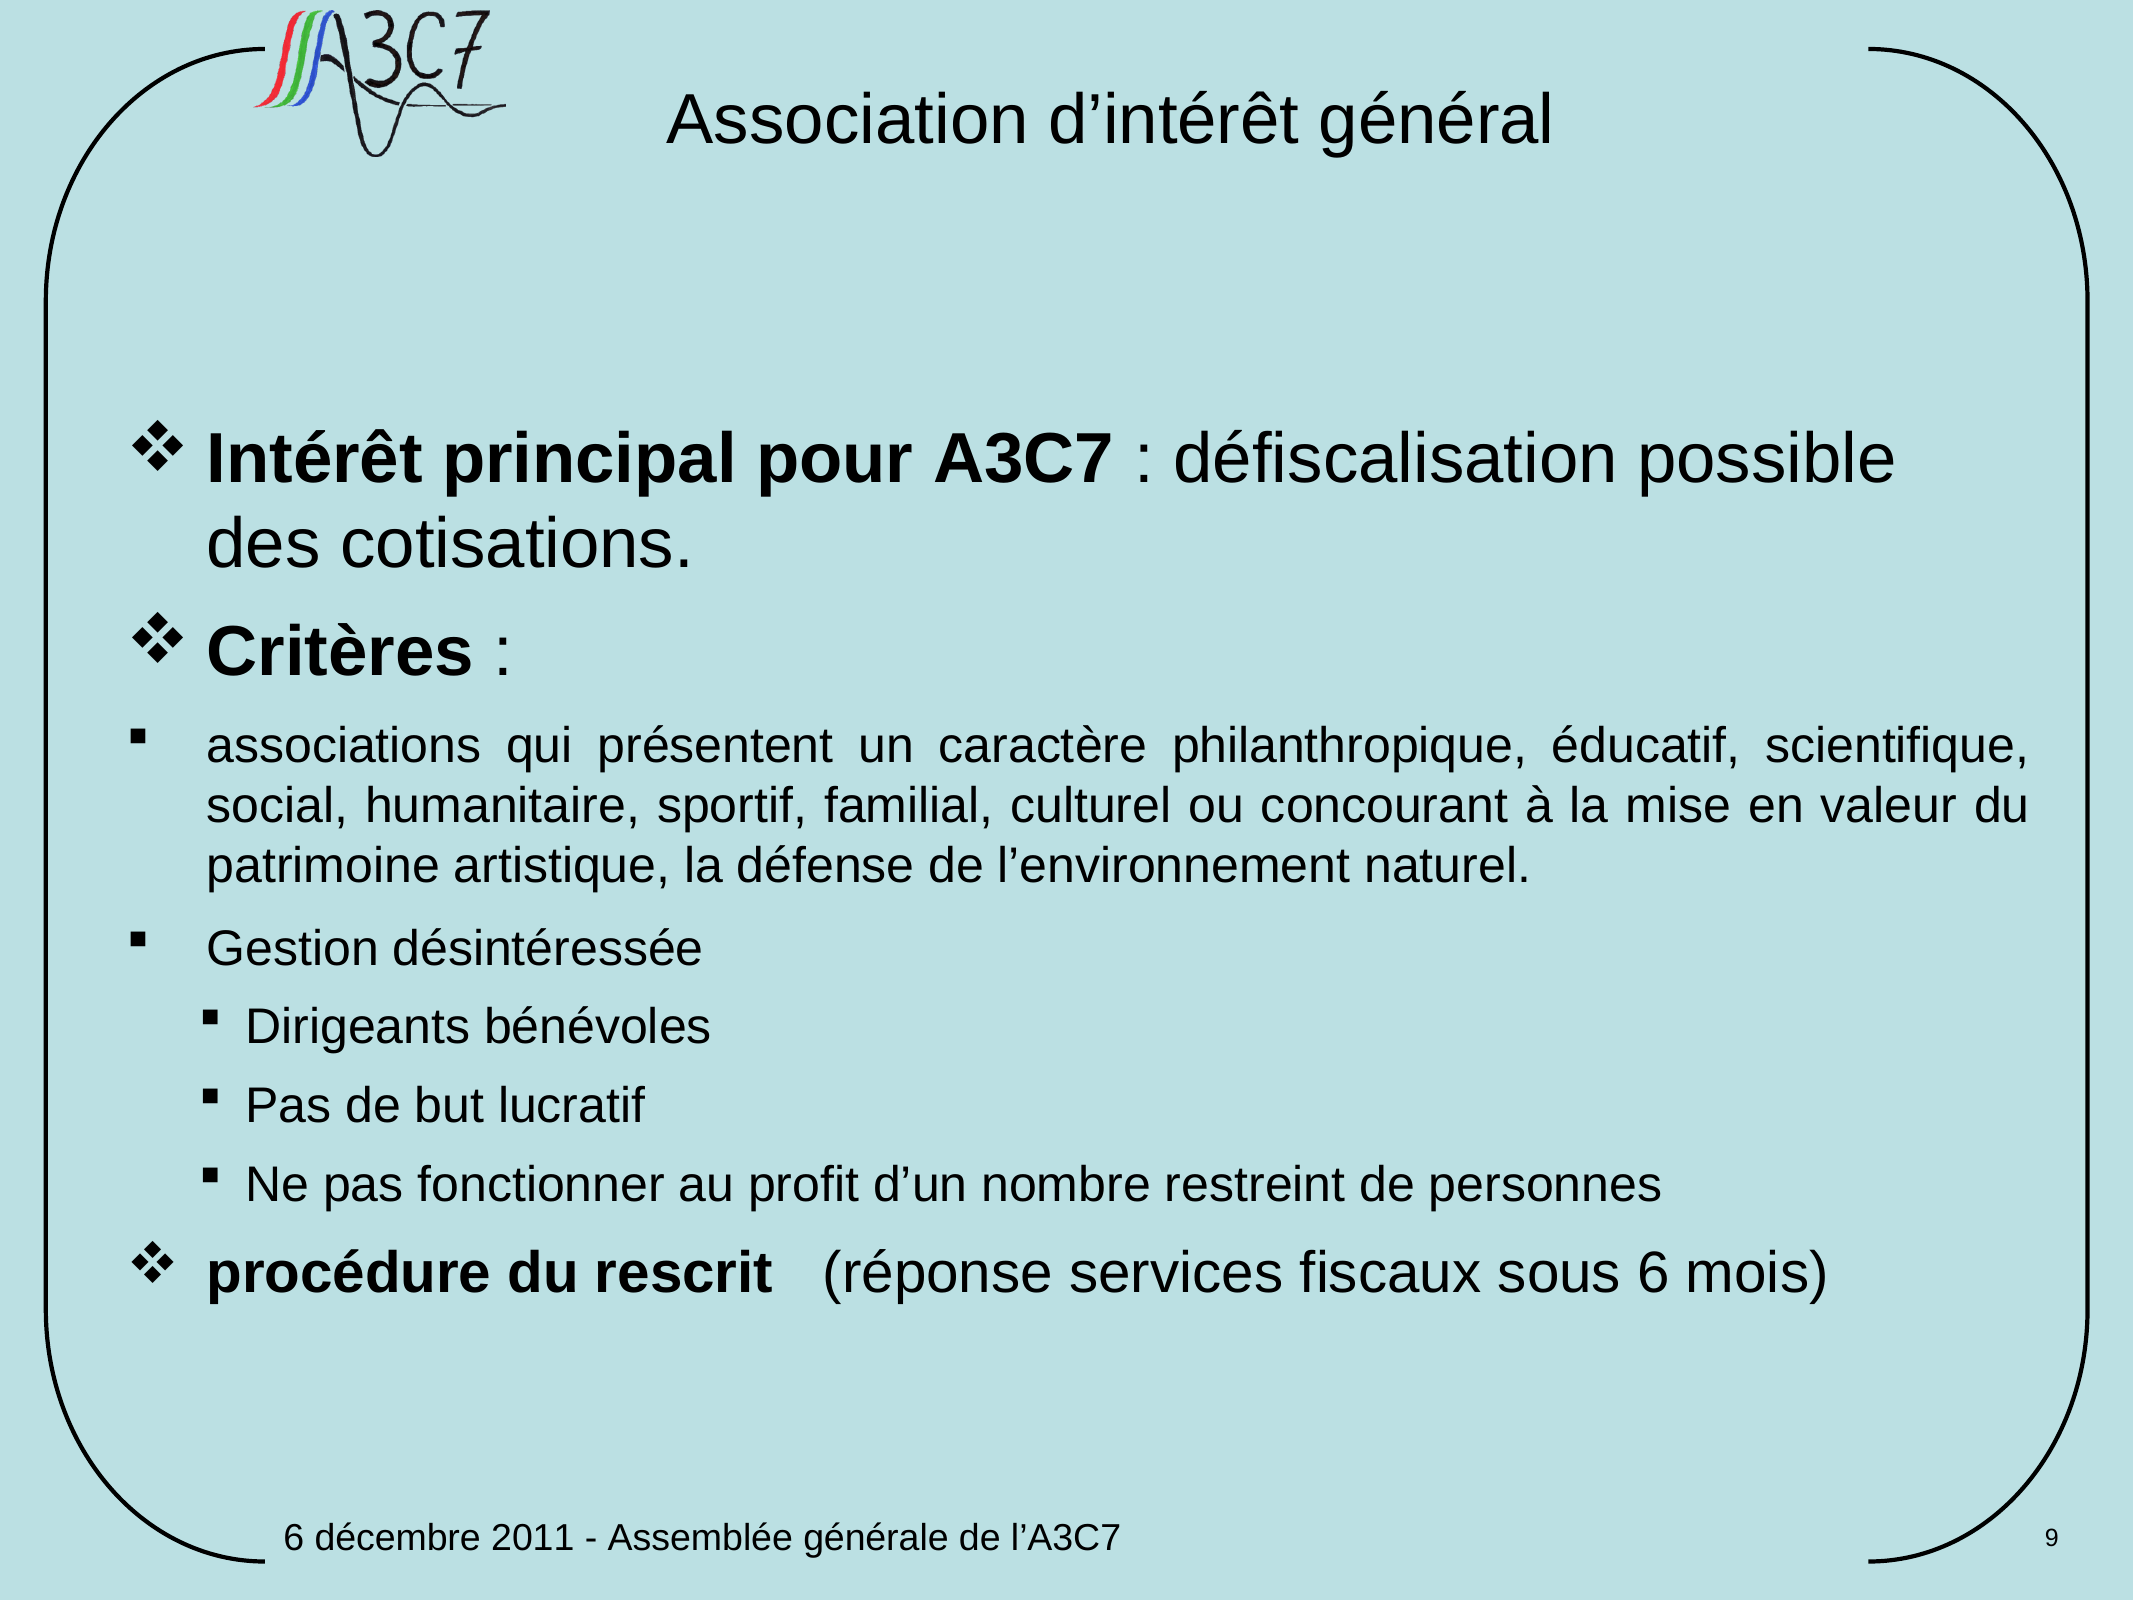

# Association d’intérêt général
Intérêt principal pour A3C7 : défiscalisation possible des cotisations.
Critères :
associations qui présentent un caractère philanthropique, éducatif, scientifique, social, humanitaire, sportif, familial, culturel ou concourant à la mise en valeur du patrimoine artistique, la défense de l’environnement naturel.
Gestion désintéressée
Dirigeants bénévoles
Pas de but lucratif
Ne pas fonctionner au profit d’un nombre restreint de personnes
procédure du rescrit (réponse services fiscaux sous 6 mois)
6 décembre 2011 - Assemblée générale de l’A3C7
9